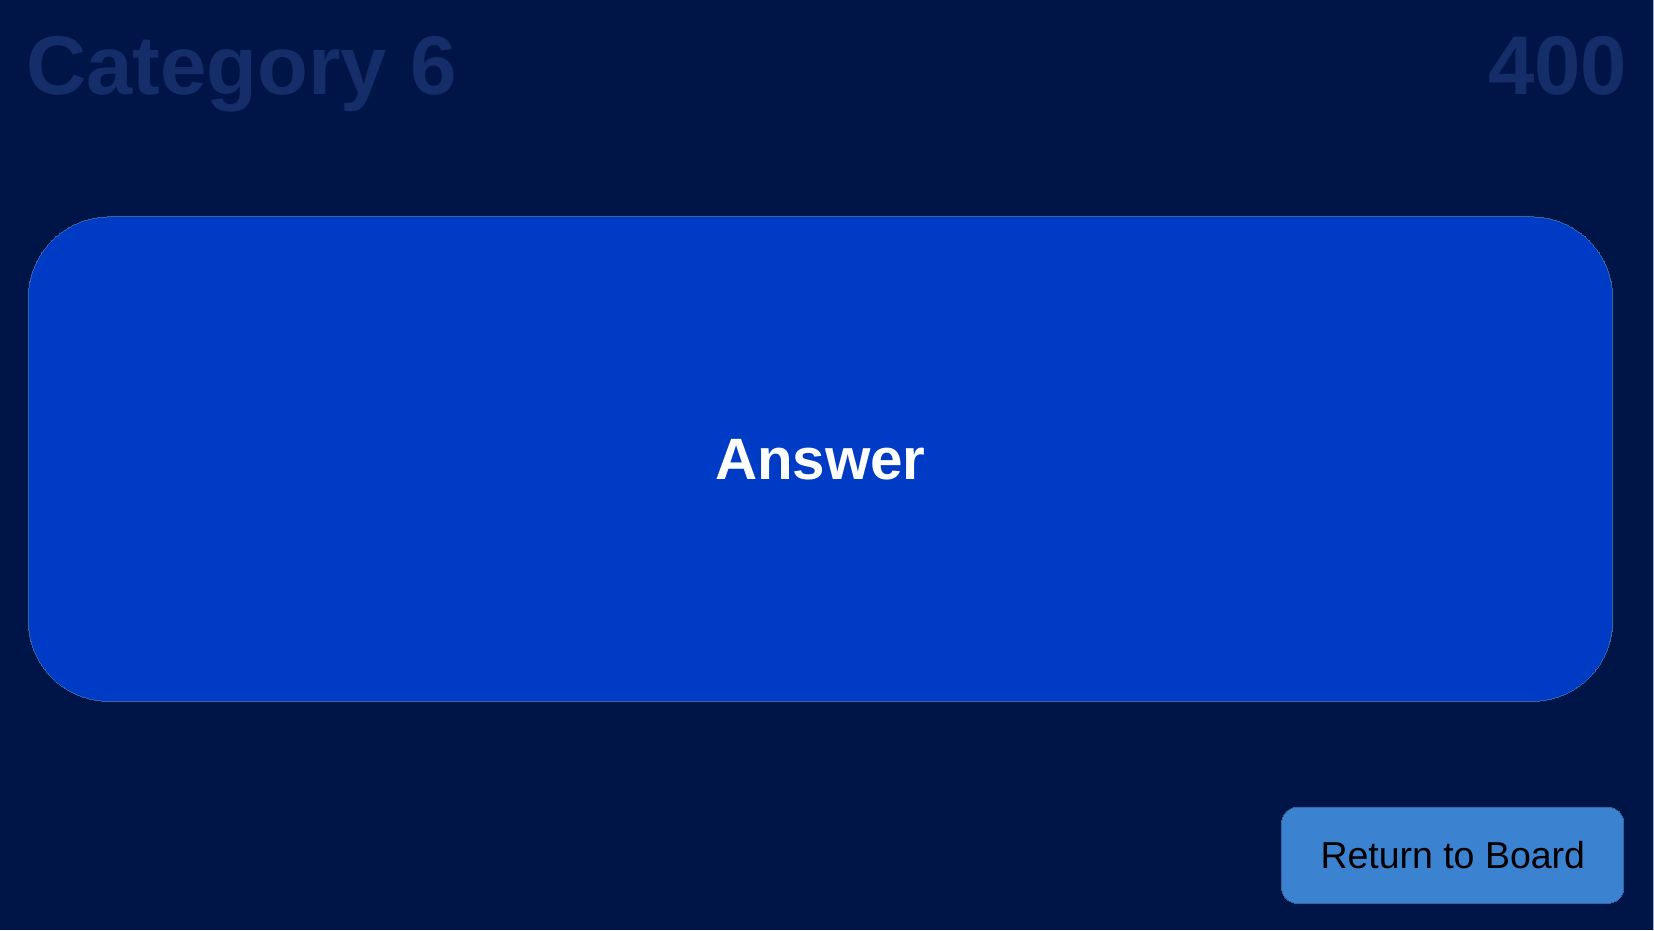

Category 6
400
Answer
Return to Board